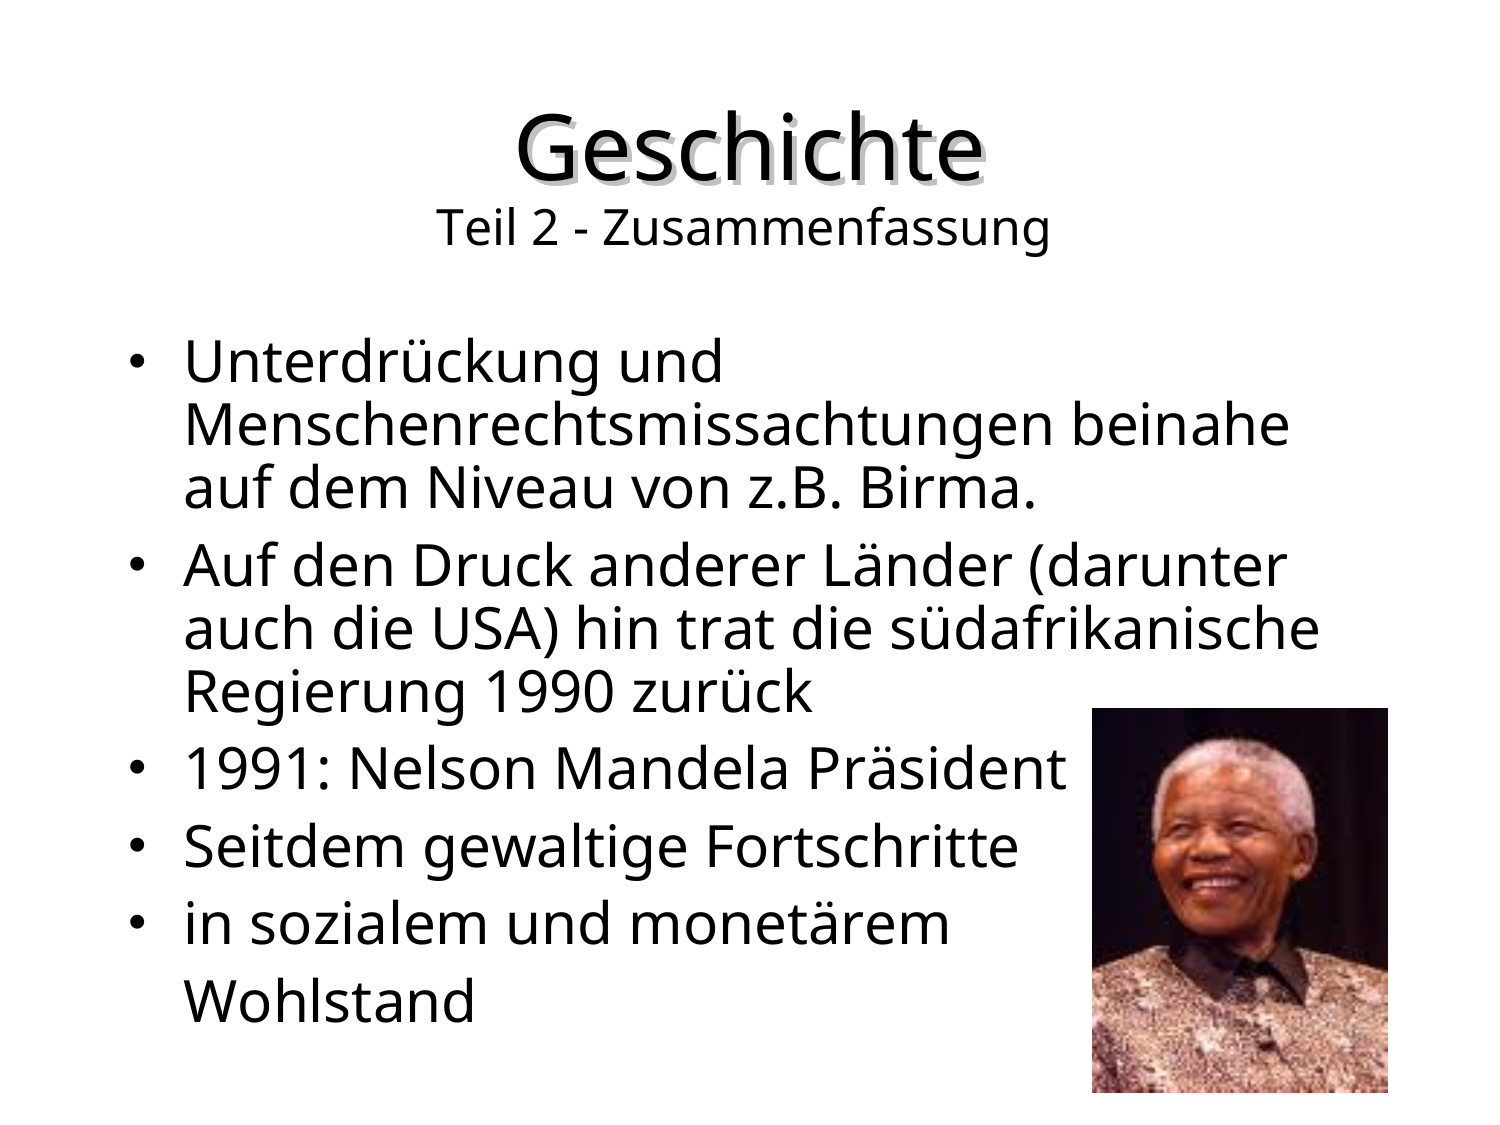

# Geschichte
Teil 2 - Zusammenfassung
Unterdrückung und Menschenrechtsmissachtungen beinahe auf dem Niveau von z.B. Birma.
Auf den Druck anderer Länder (darunter auch die USA) hin trat die südafrikanische Regierung 1990 zurück
1991: Nelson Mandela Präsident
Seitdem gewaltige Fortschritte
in sozialem und monetärem
Wohlstand